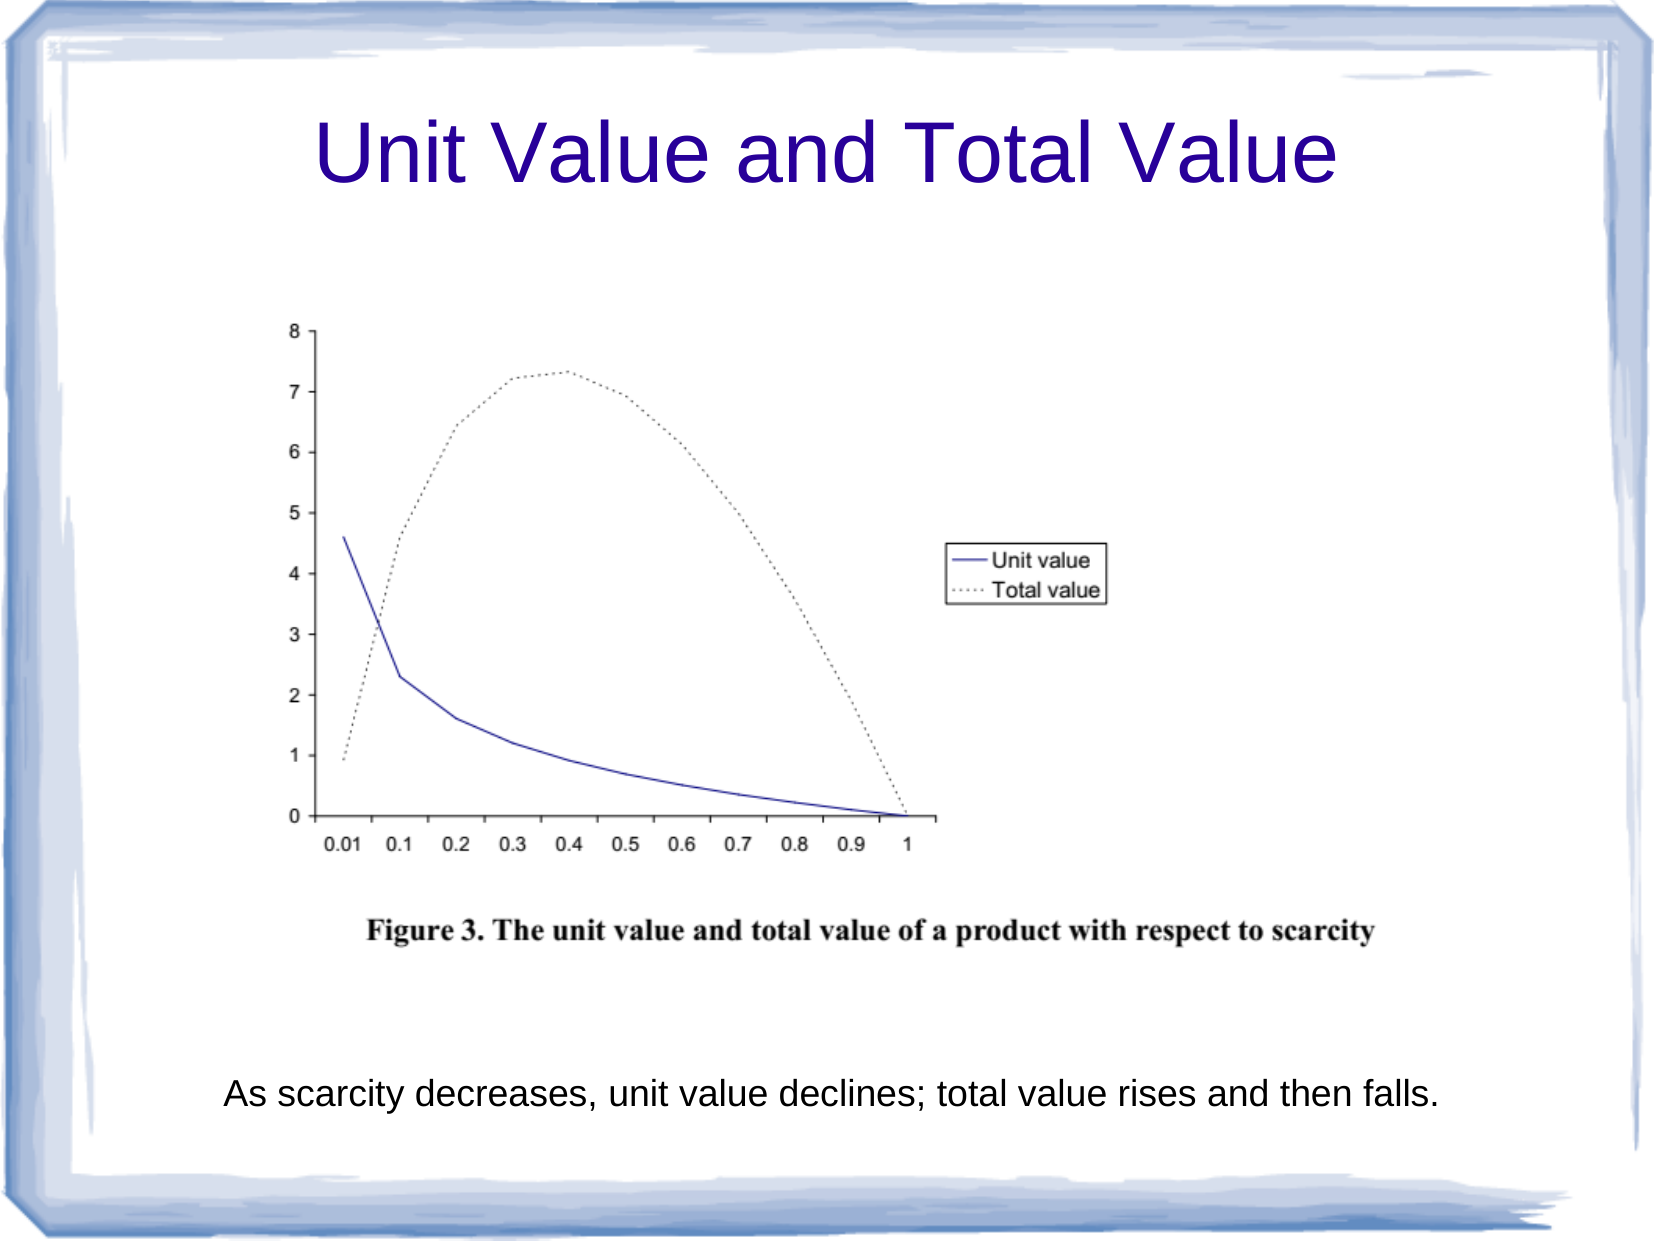

# Unit Value and Total Value
As scarcity decreases, unit value declines; total value rises and then falls.